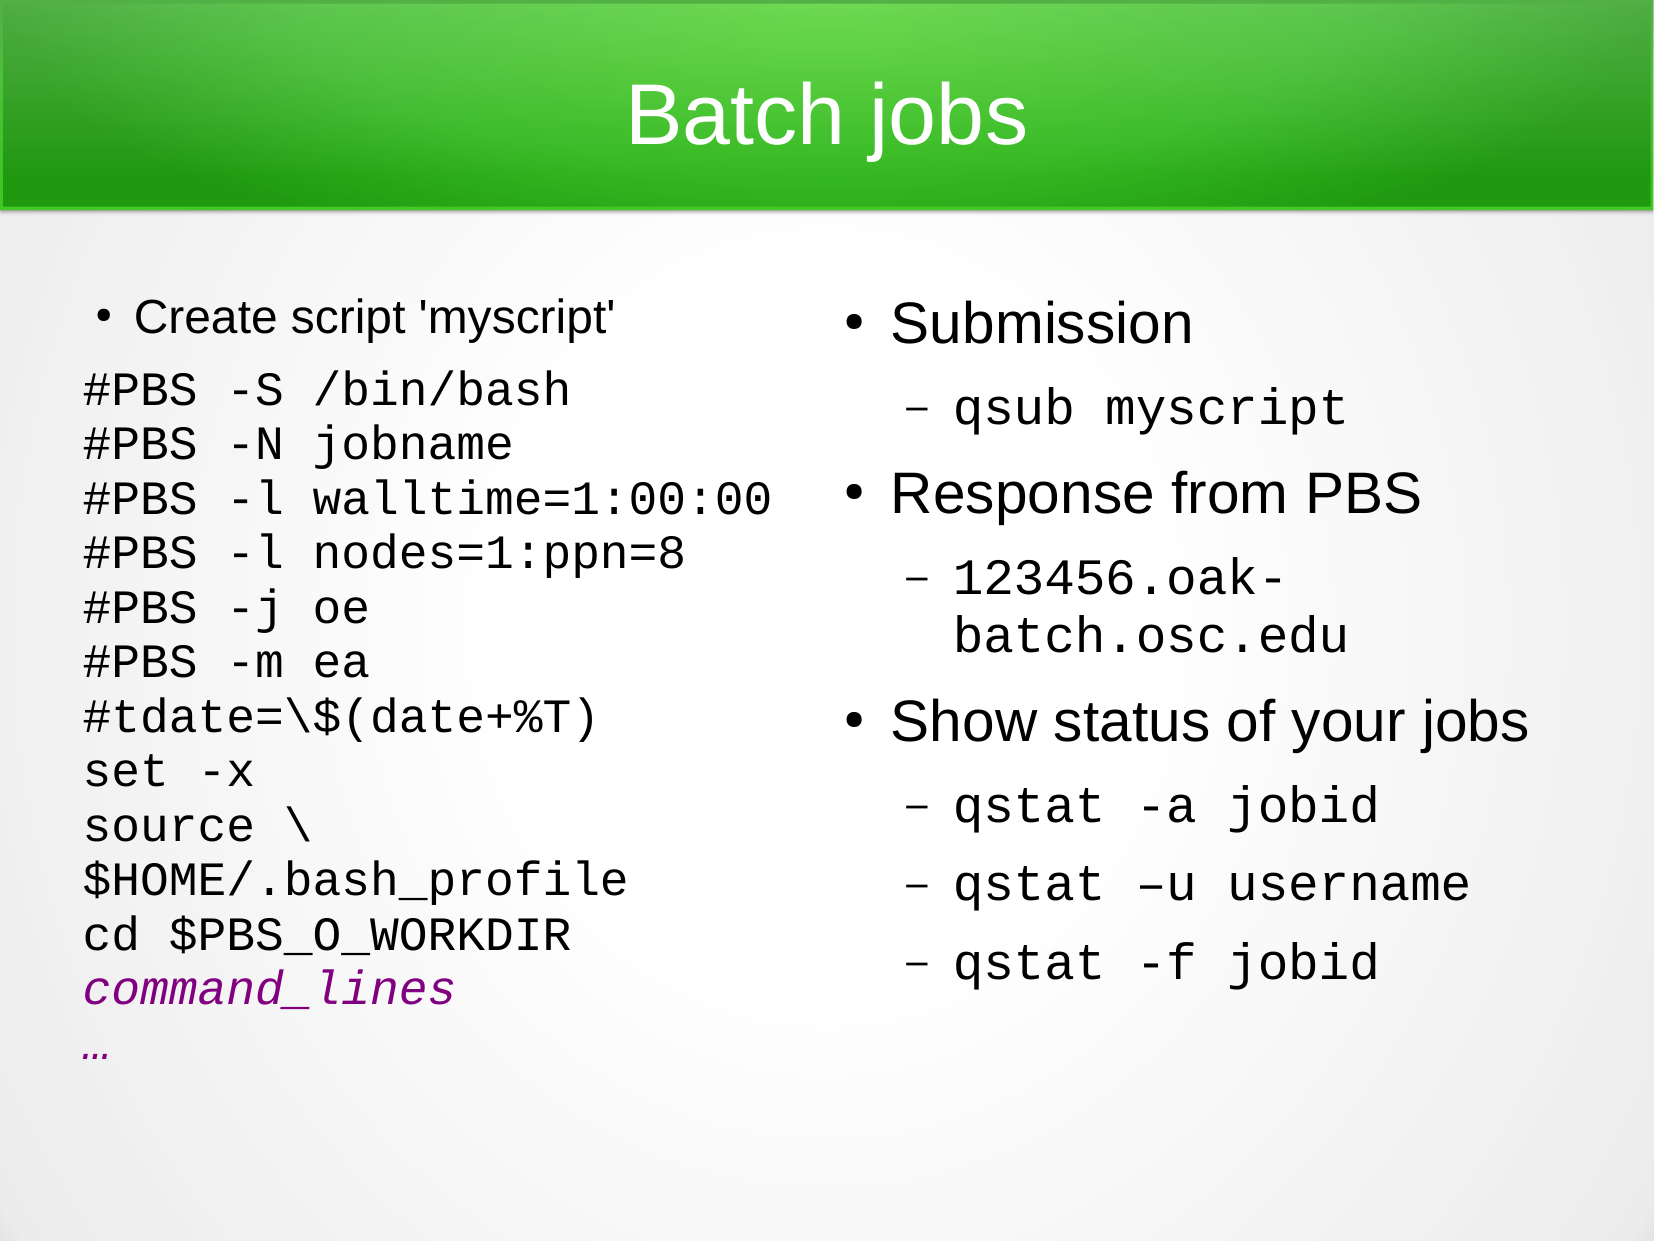

# Batch jobs
Create script 'myscript'
#PBS -S /bin/bash
#PBS -N jobname
#PBS -l walltime=1:00:00
#PBS -l nodes=1:ppn=8
#PBS -j oe
#PBS -m ea
#tdate=\$(date+%T)
set -x
source \$HOME/.bash_profile
cd $PBS_O_WORKDIR
command_lines
…
Submission
qsub myscript
Response from PBS
123456.oak-batch.osc.edu
Show status of your jobs
qstat -a jobid
qstat –u username
qstat -f jobid